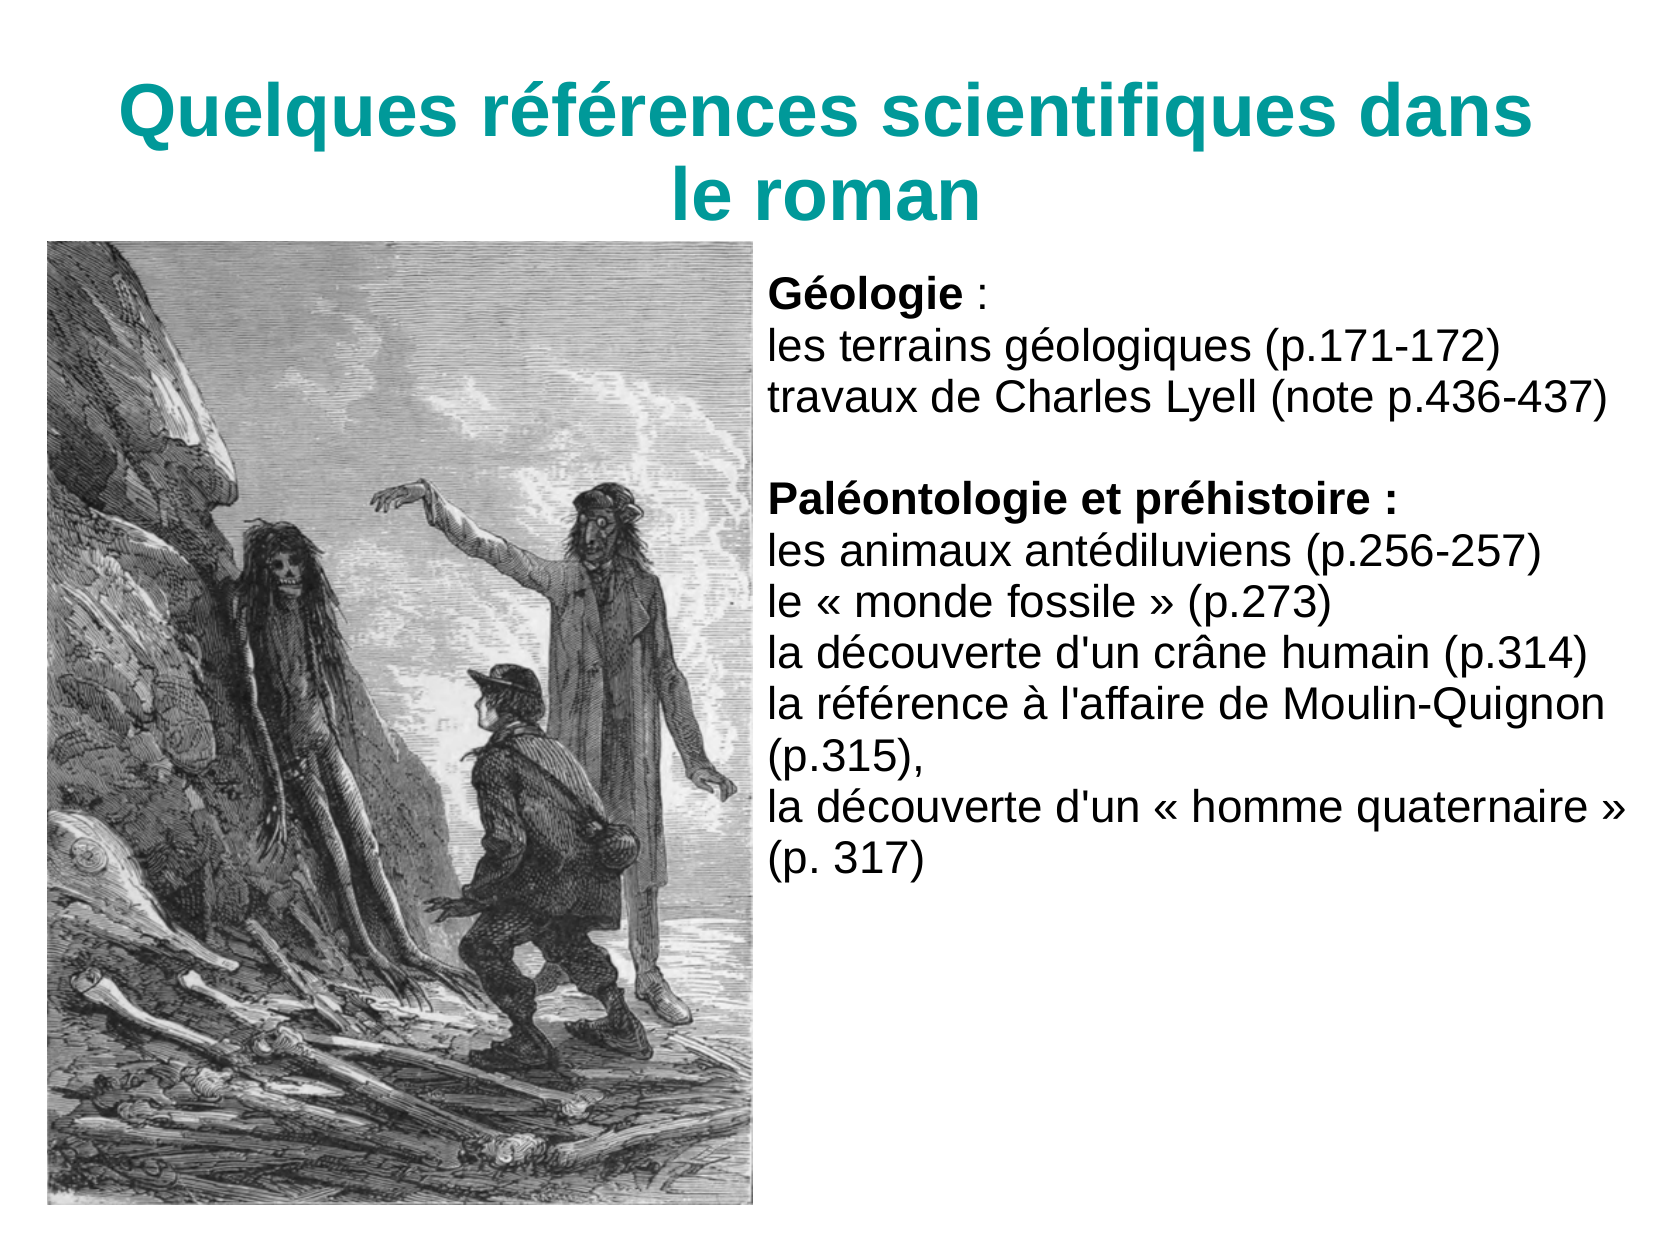

# Quelques références scientifiques dans le roman
Géologie :
les terrains géologiques (p.171-172)
travaux de Charles Lyell (note p.436-437)
Paléontologie et préhistoire :
les animaux antédiluviens (p.256-257)
le « monde fossile » (p.273)
la découverte d'un crâne humain (p.314)
la référence à l'affaire de Moulin-Quignon (p.315),
la découverte d'un « homme quaternaire » (p. 317)